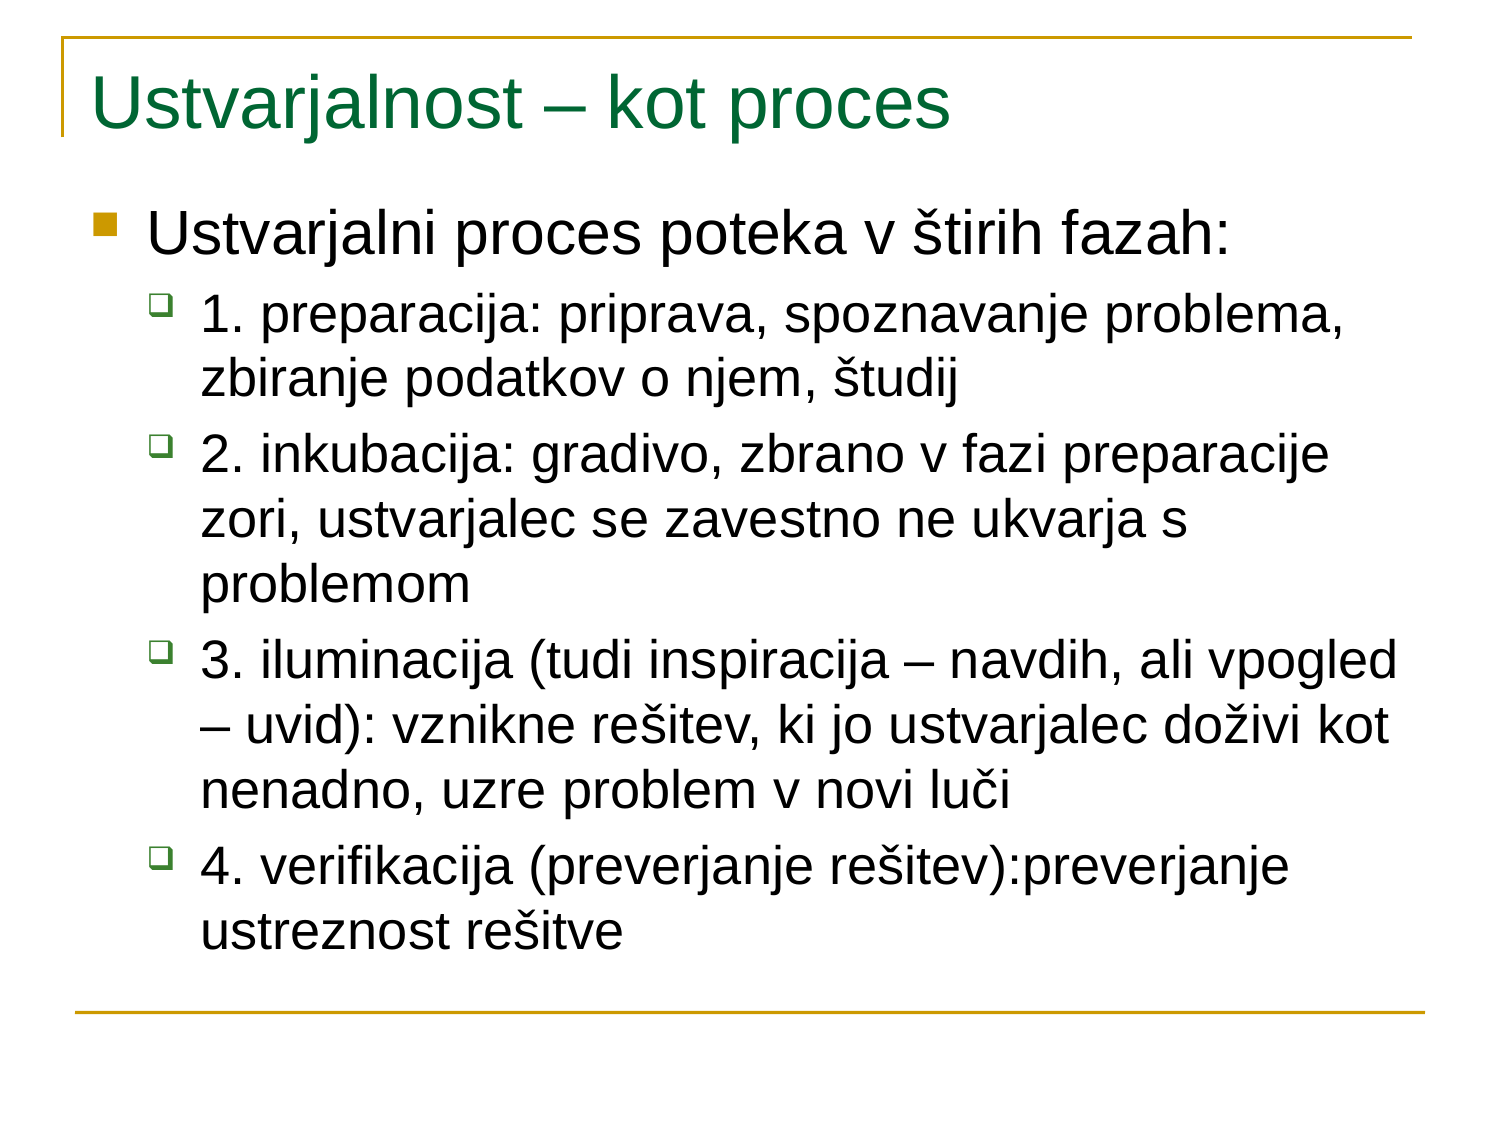

# Ustvarjalnost – kot proces
Ustvarjalni proces poteka v štirih fazah:
1. preparacija: priprava, spoznavanje problema, zbiranje podatkov o njem, študij
2. inkubacija: gradivo, zbrano v fazi preparacije zori, ustvarjalec se zavestno ne ukvarja s problemom
3. iluminacija (tudi inspiracija – navdih, ali vpogled – uvid): vznikne rešitev, ki jo ustvarjalec doživi kot nenadno, uzre problem v novi luči
4. verifikacija (preverjanje rešitev):preverjanje ustreznost rešitve